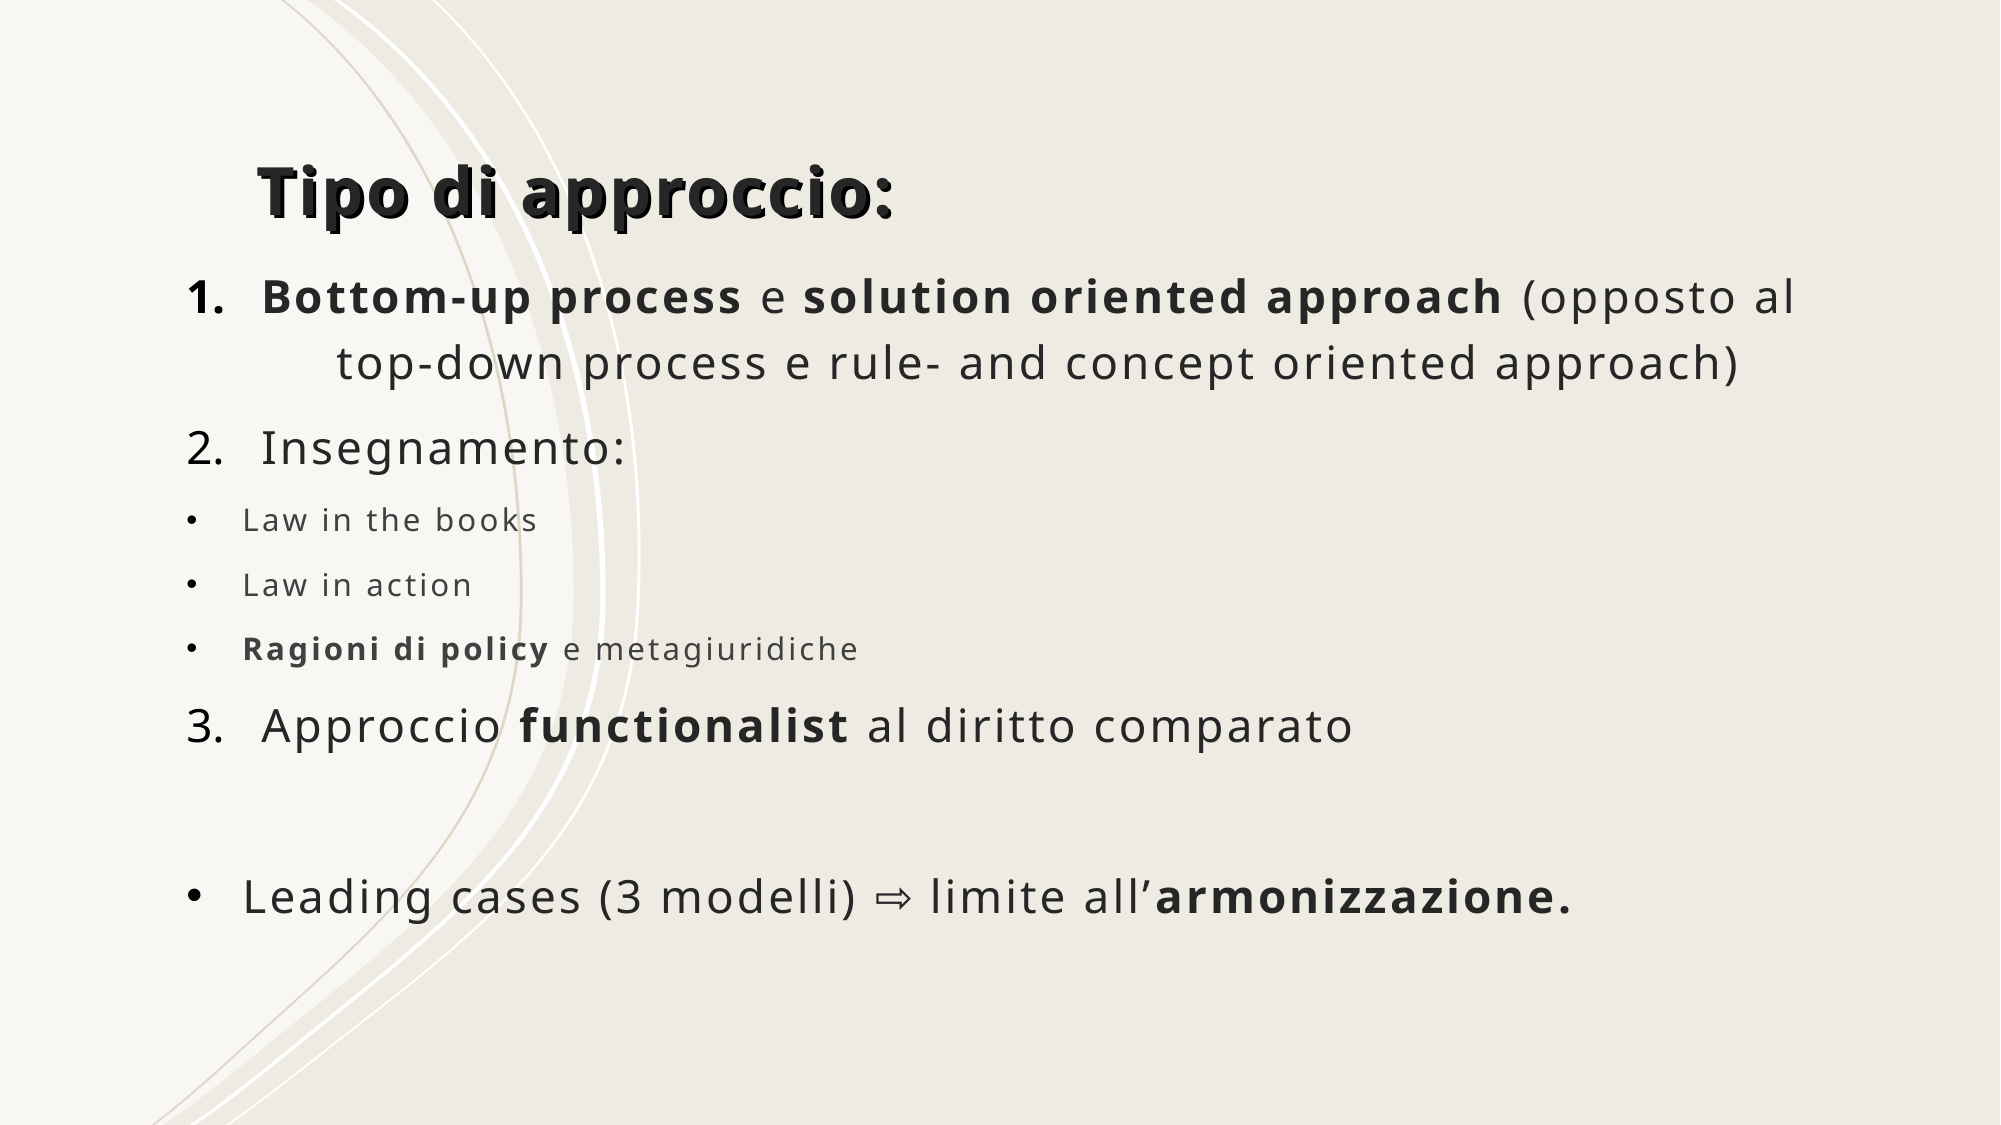

# Tipo di approccio:
Bottom-up process e solution oriented approach (opposto al top-down process e rule- and concept oriented approach)
Insegnamento:
Law in the books
Law in action
Ragioni di policy e metagiuridiche
Approccio functionalist al diritto comparato
Leading cases (3 modelli) ⇨ limite all’armonizzazione.